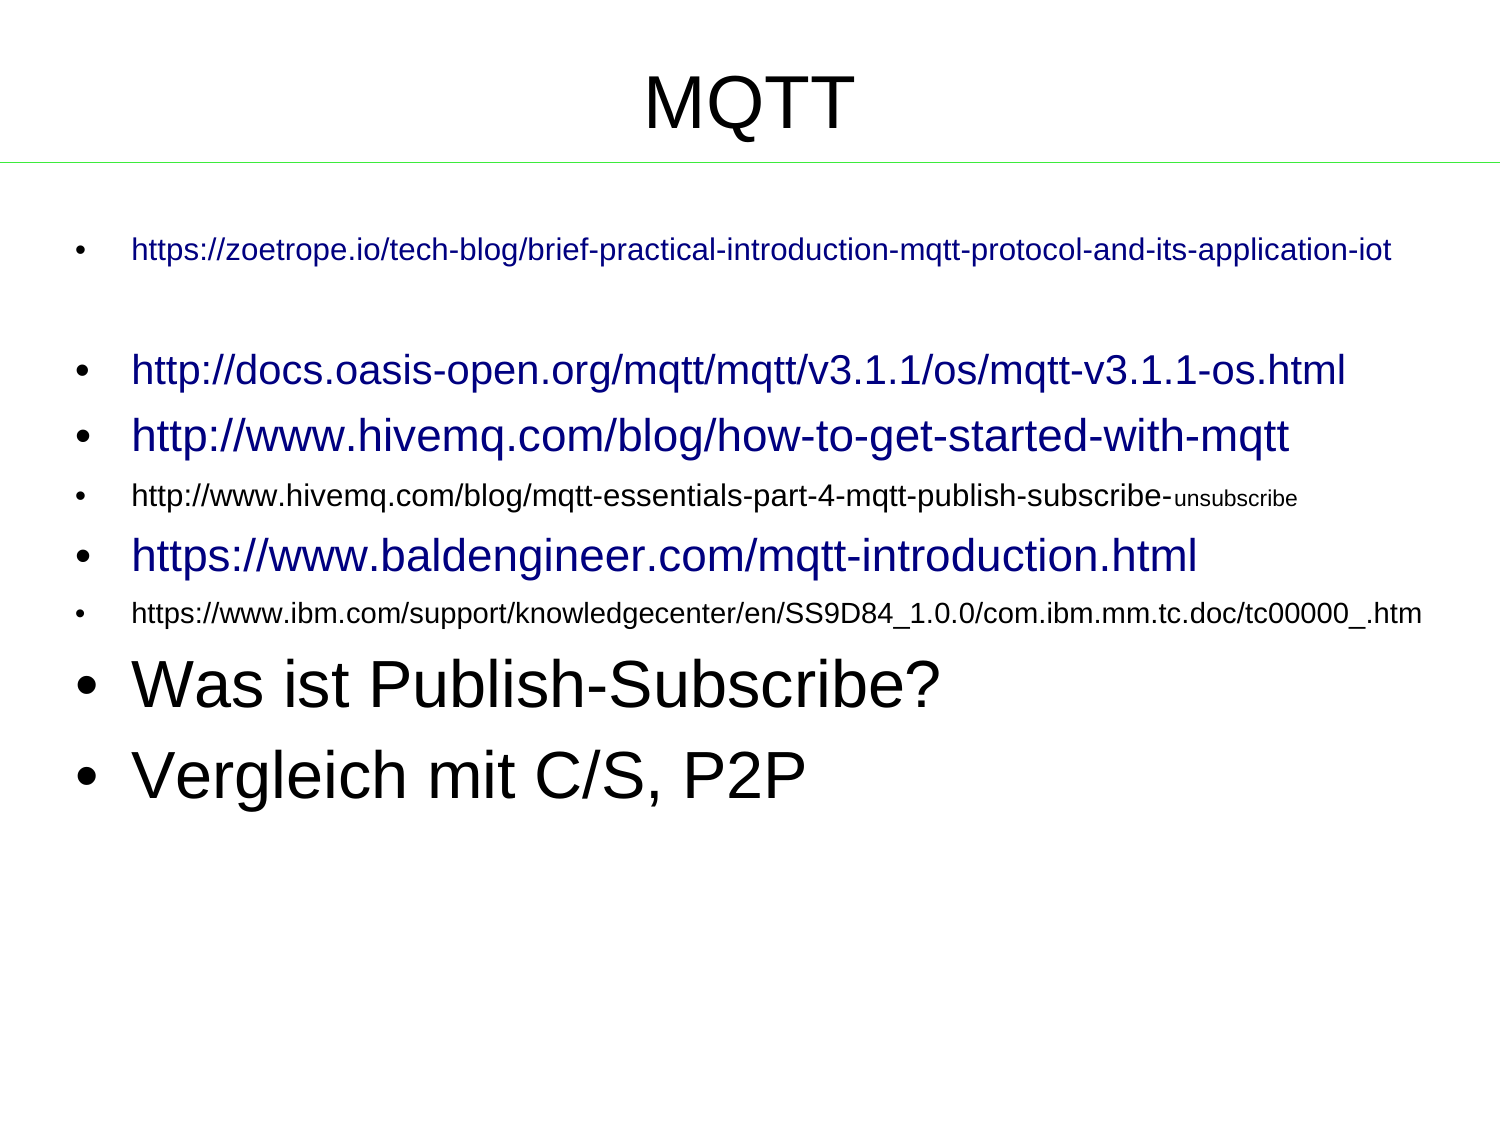

# MQTT
https://zoetrope.io/tech-blog/brief-practical-introduction-mqtt-protocol-and-its-application-iot
http://docs.oasis-open.org/mqtt/mqtt/v3.1.1/os/mqtt-v3.1.1-os.html
http://www.hivemq.com/blog/how-to-get-started-with-mqtt
http://www.hivemq.com/blog/mqtt-essentials-part-4-mqtt-publish-subscribe-unsubscribe
https://www.baldengineer.com/mqtt-introduction.html
https://www.ibm.com/support/knowledgecenter/en/SS9D84_1.0.0/com.ibm.mm.tc.doc/tc00000_.htm
Was ist Publish-Subscribe?
Vergleich mit C/S, P2P